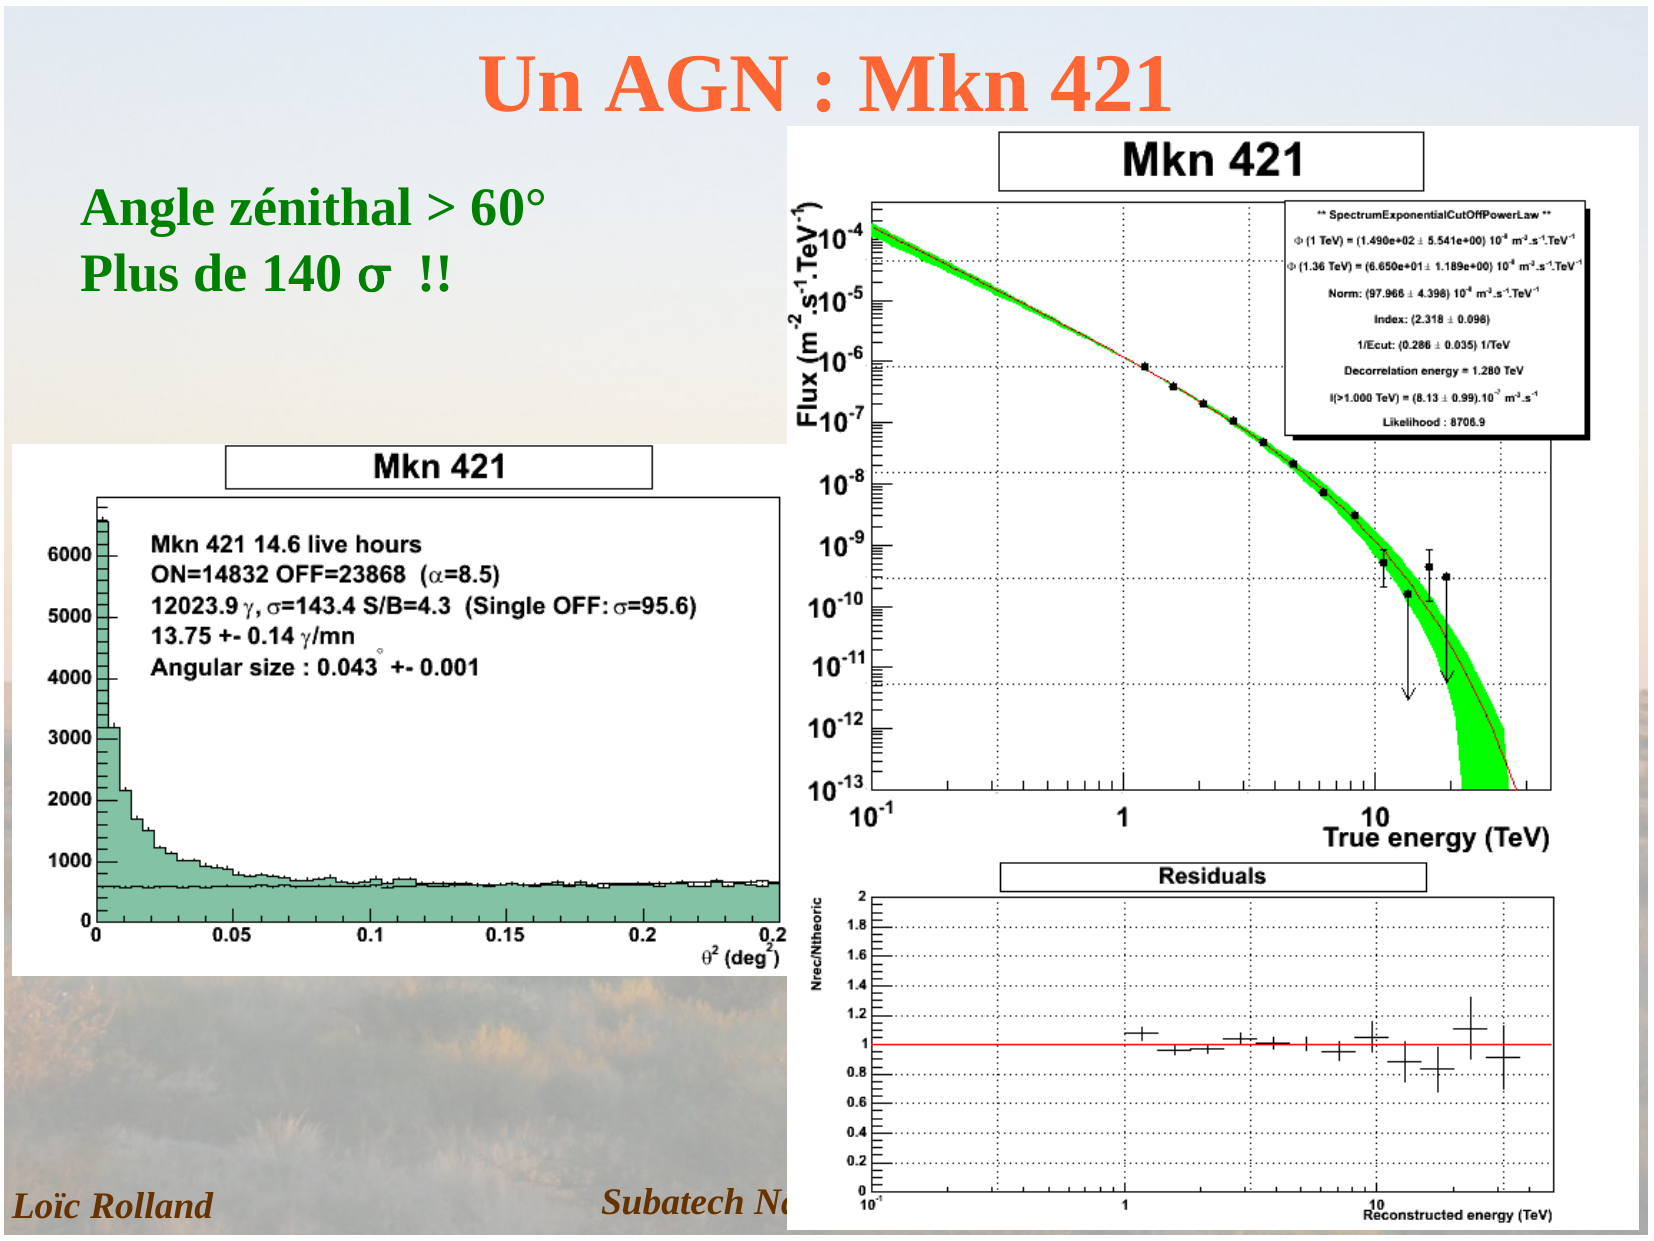

# Un AGN : Mkn 421
Angle zénithal > 60°
Plus de 140  !!